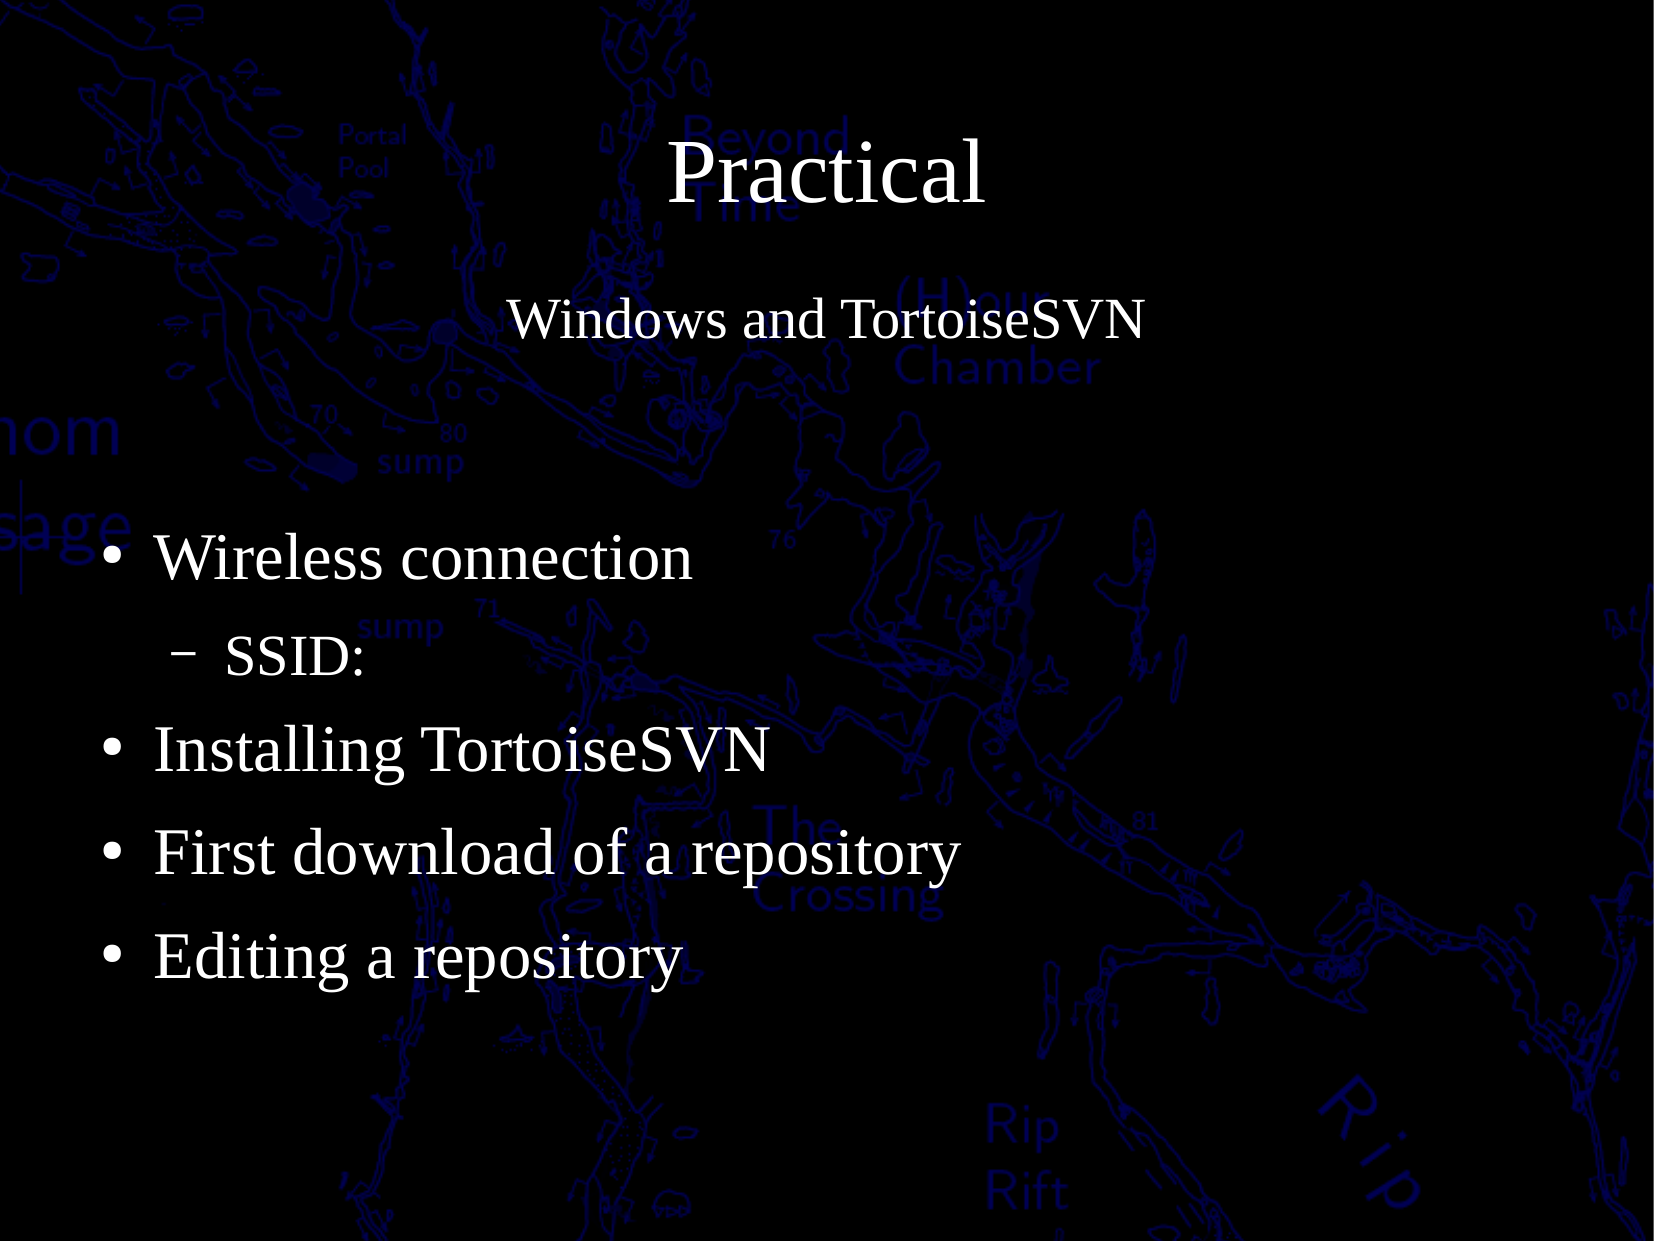

# Practical Windows and TortoiseSVN
Wireless connection
SSID:
Installing TortoiseSVN
First download of a repository
Editing a repository